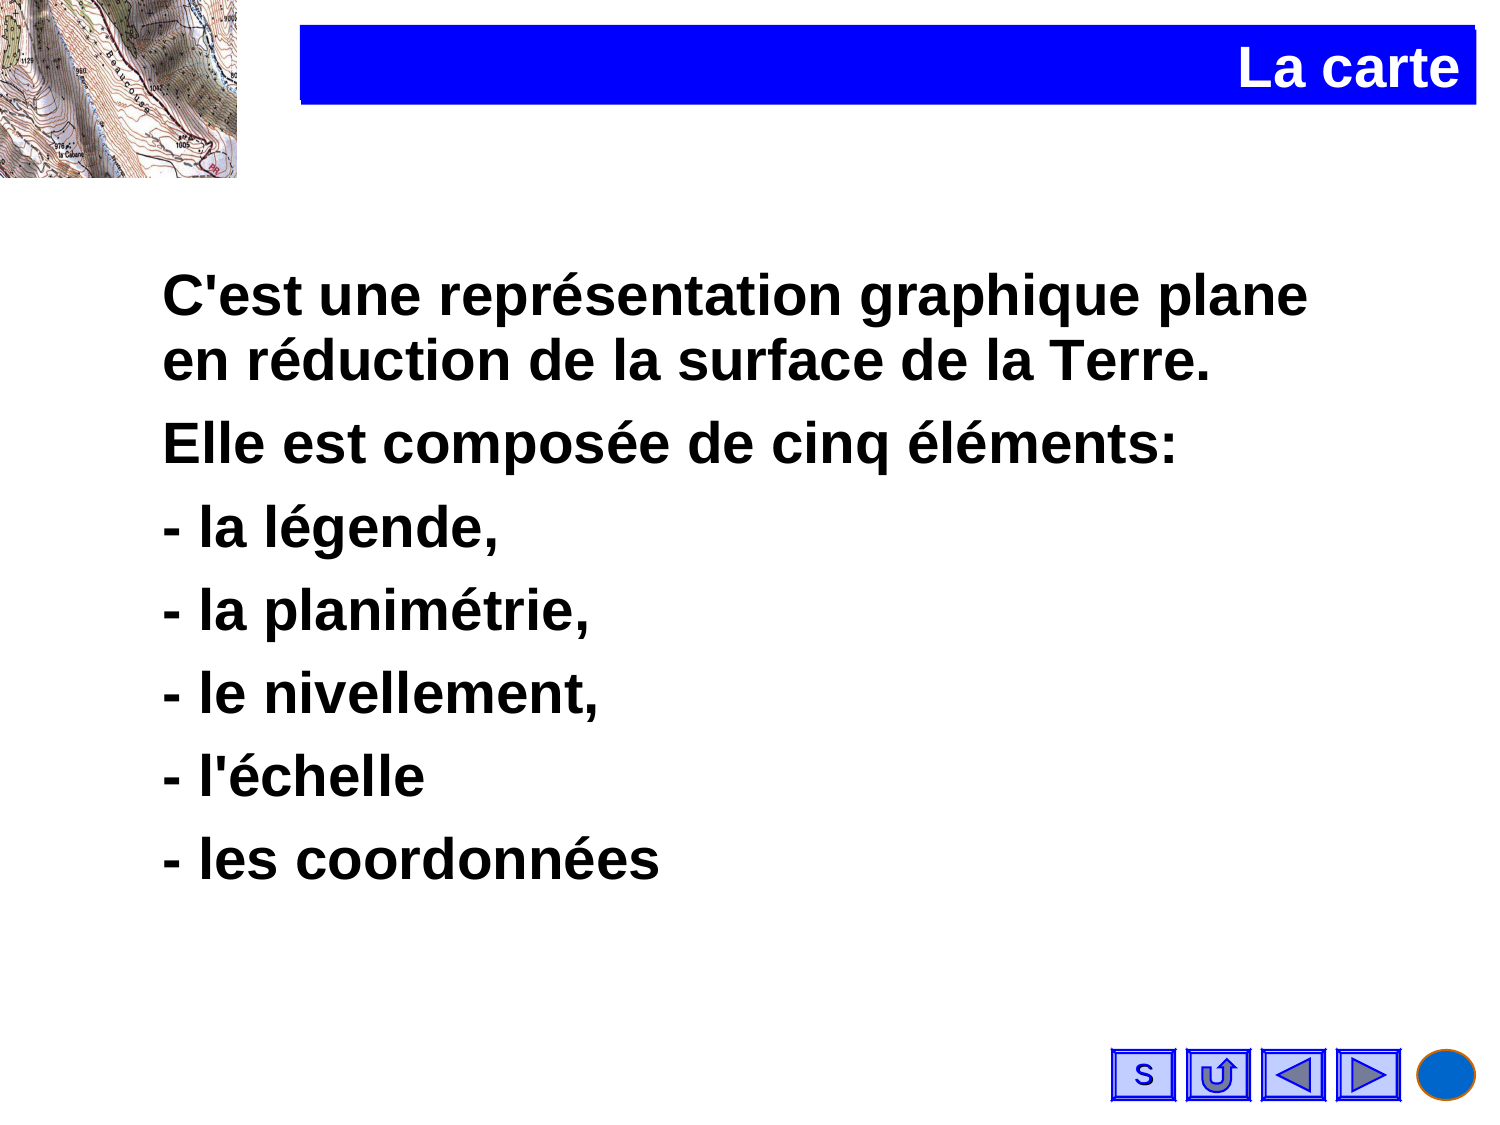

La carte
C'est une représentation graphique plane en réduction de la surface de la Terre.
Elle est composée de cinq éléments:
- la légende,
- la planimétrie,
- le nivellement,
- l'échelle
- les coordonnées